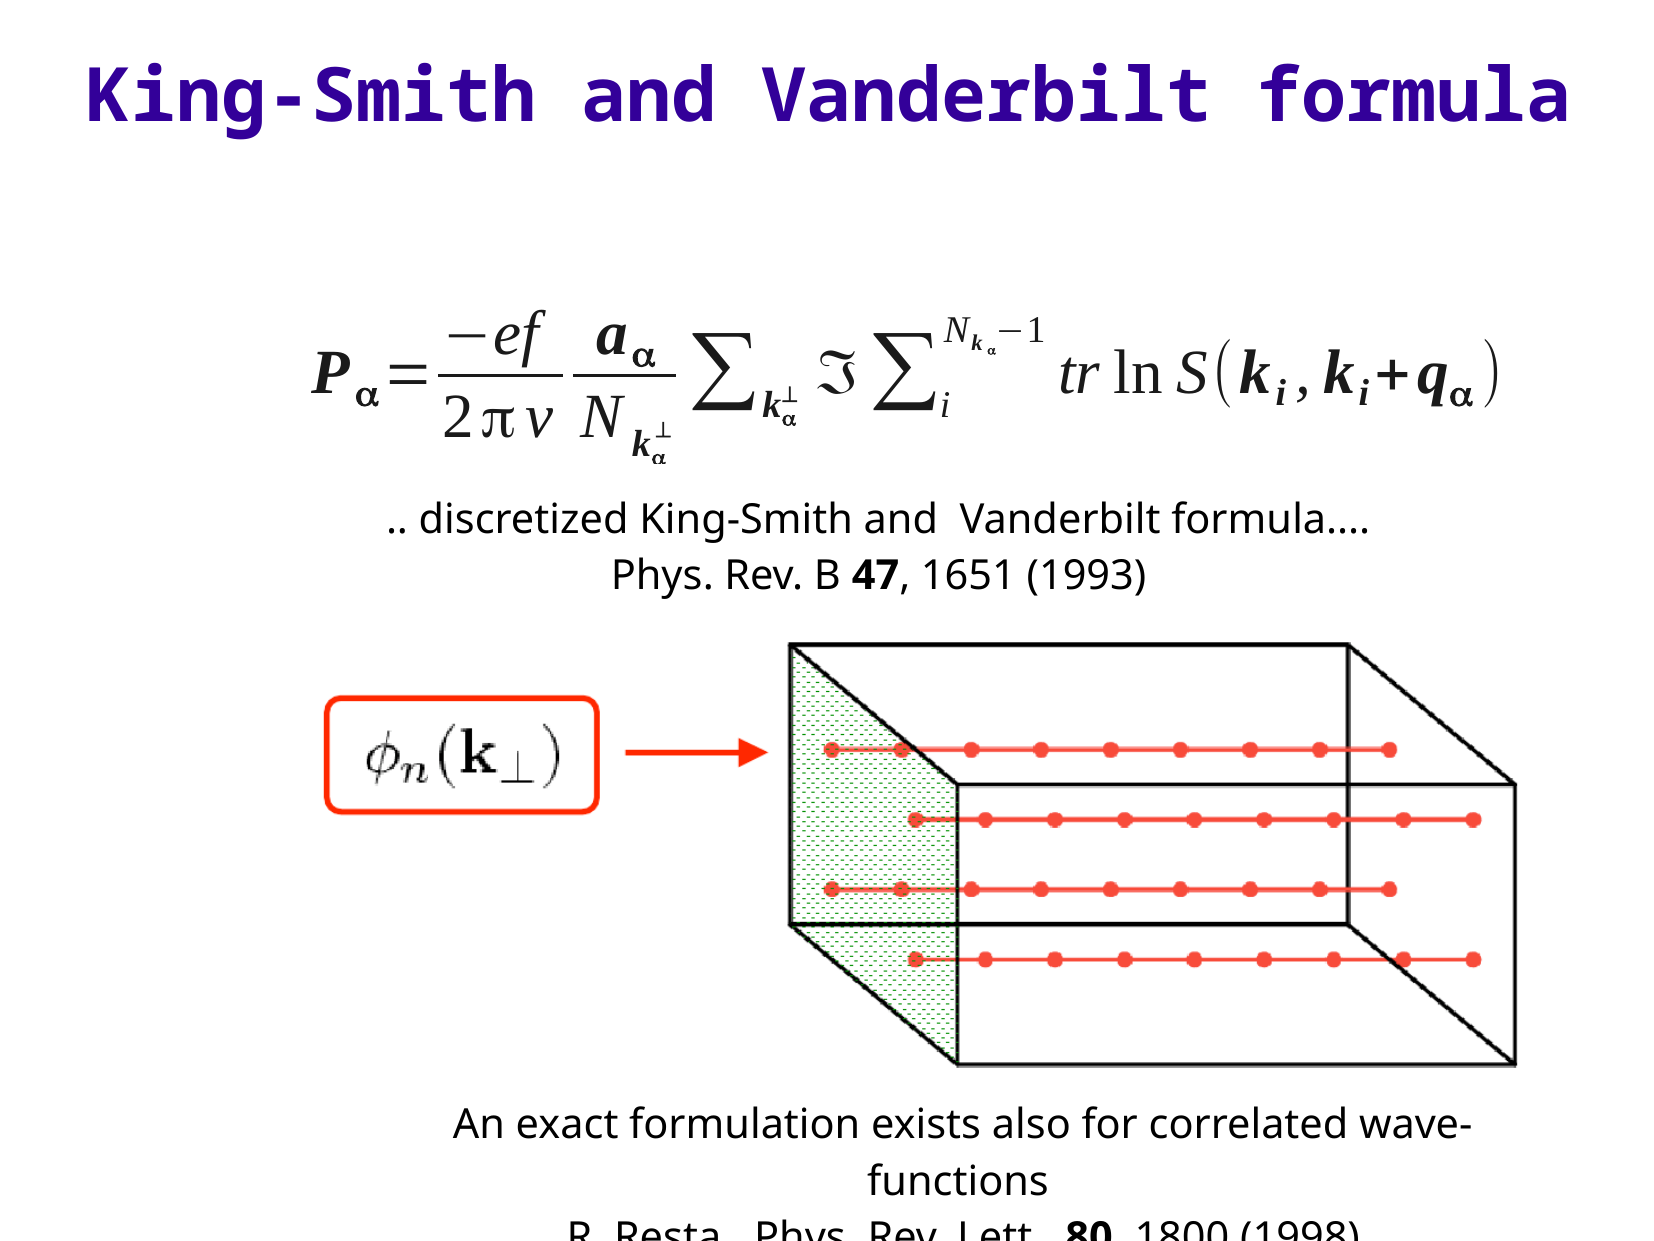

# King-Smith and Vanderbilt formula
.. discretized King-Smith and Vanderbilt formula....
Phys. Rev. B 47, 1651 (1993)
An exact formulation exists also for correlated wave-functions
R. Resta., Phys. Rev. Lett. 80, 1800 (1998)